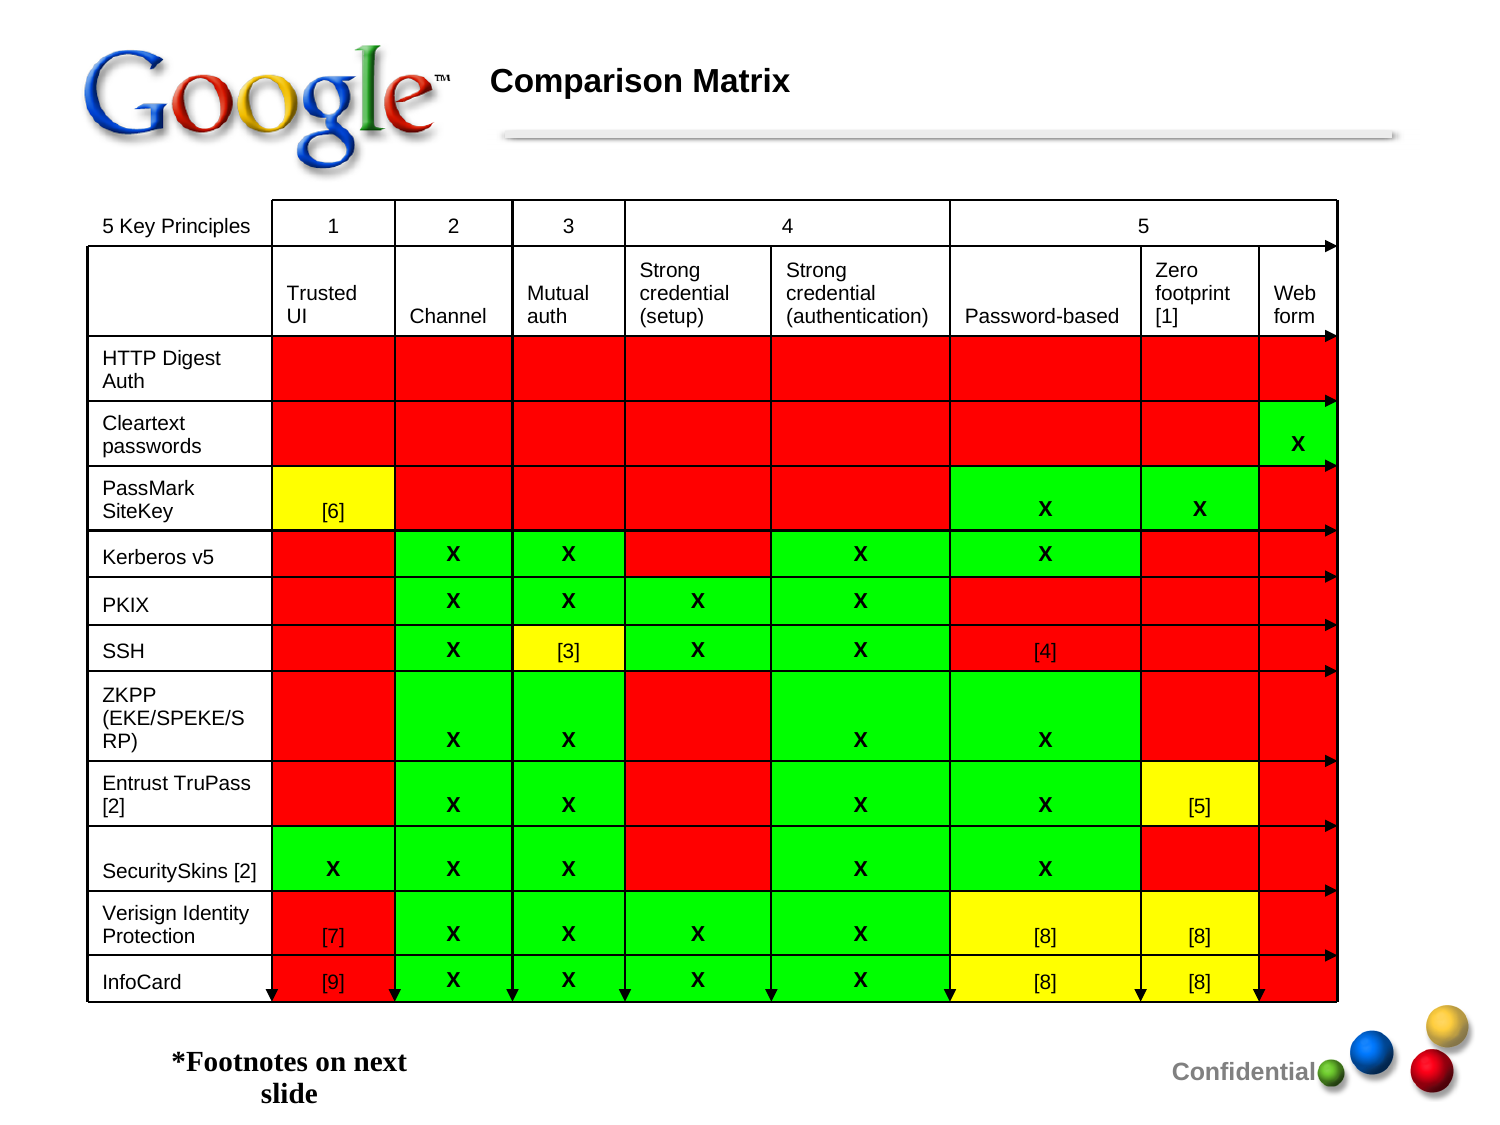

# Comparison Matrix
5 Key Principles
1
2
3
4
5
Trusted UI
Channel
Mutual auth
Strong credential (setup)
Strong credential (authentication)
Password-based
Zero footprint [1]
Web form
HTTP Digest Auth
Cleartext passwords
X
PassMark SiteKey
[6]
X
X
Kerberos v5
X
X
X
X
PKIX
X
X
X
X
SSH
X
[3]
X
X
[4]
ZKPP (EKE/SPEKE/SRP)
X
X
X
X
Entrust TruPass [2]
X
X
X
X
[5]
SecuritySkins [2]
X
X
X
X
X
Verisign Identity Protection
[7]
X
X
X
X
[8]
[8]
InfoCard
[9]
X
X
X
X
[8]
[8]
*Footnotes on next slide